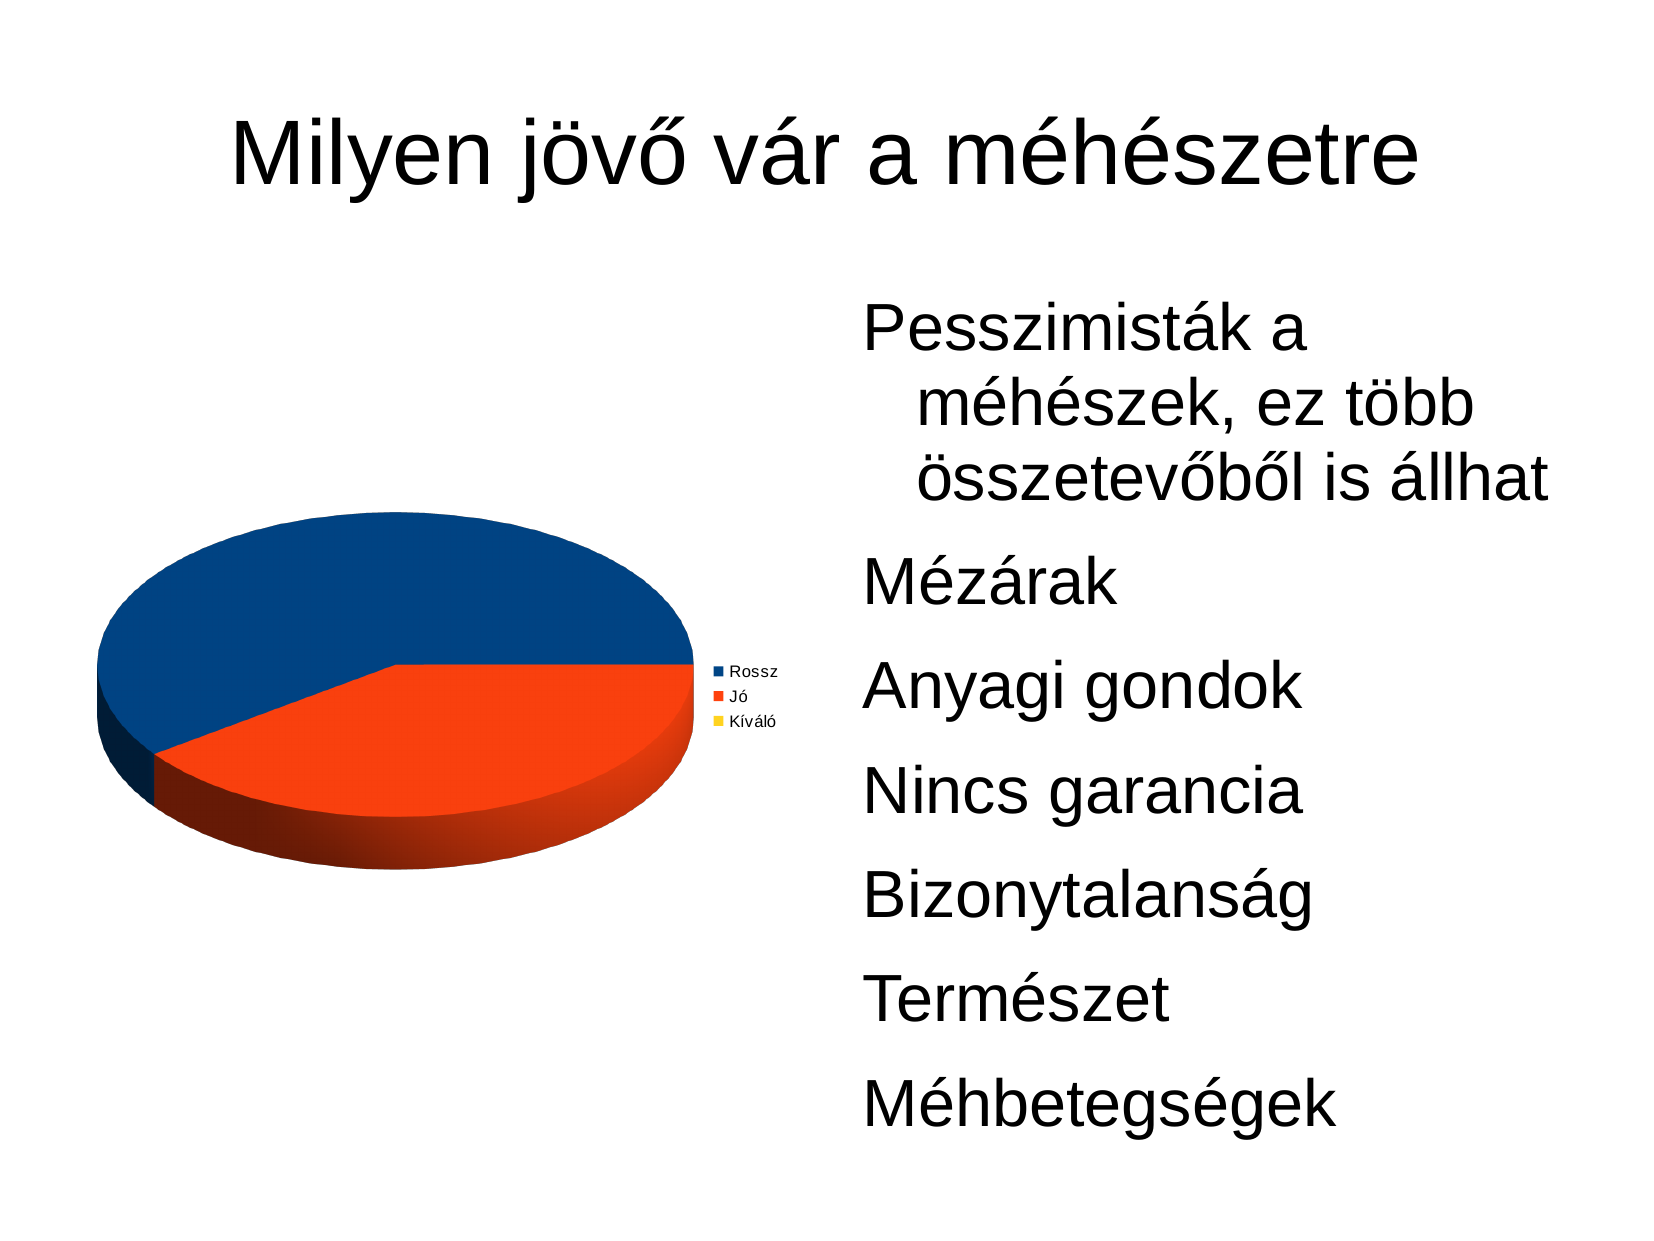

# Milyen jövő vár a méhészetre
[unsupported chart]
Pesszimisták a méhészek, ez több összetevőből is állhat
Mézárak
Anyagi gondok
Nincs garancia
Bizonytalanság
Természet
Méhbetegségek